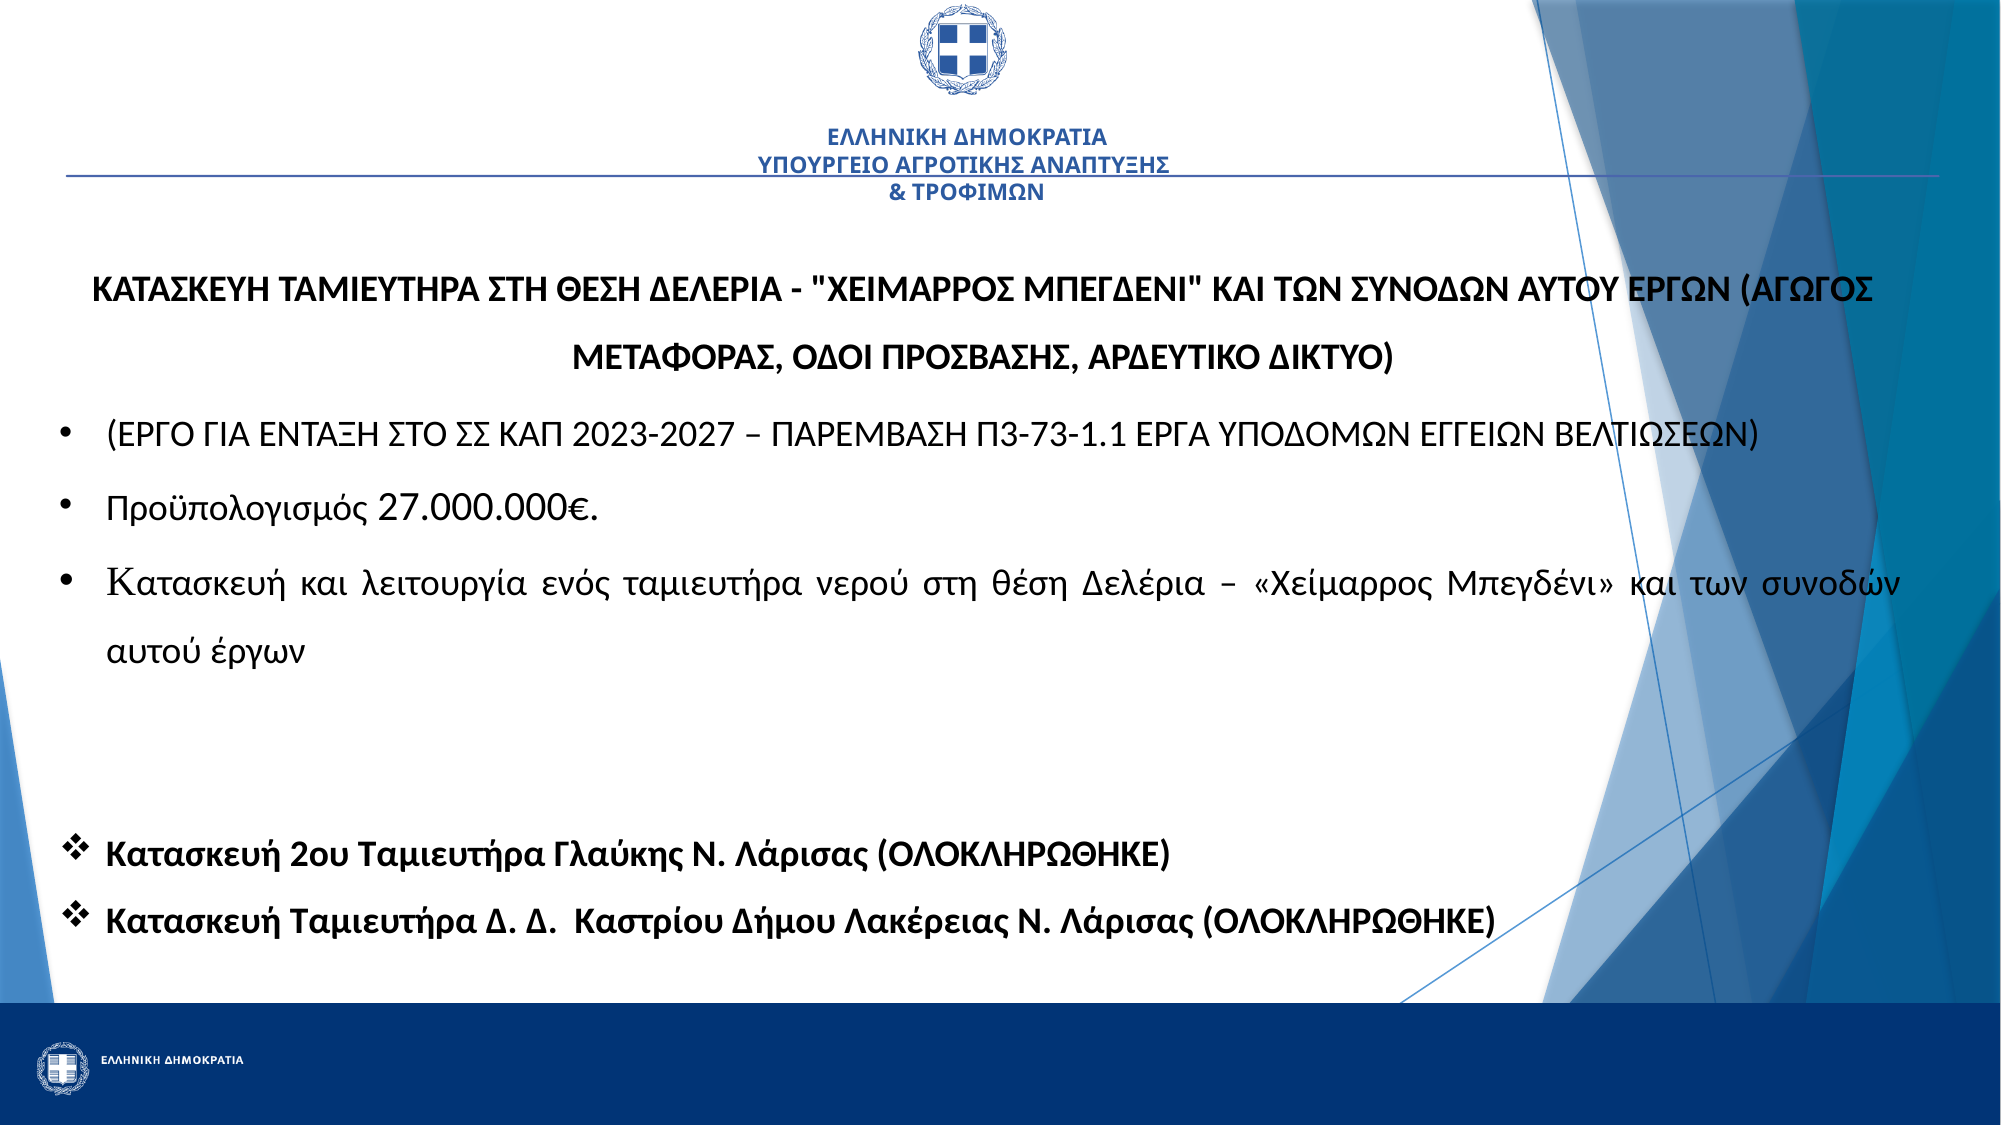

ΕΛΛΗΝΙΚΗ ΔΗΜΟΚΡΑΤΙΑ
ΥΠΟΥΡΓΕΙΟ ΑΓΡΟΤΙΚΗΣ ΑΝΑΠΤΥΞΗΣ
& ΤΡΟΦΙΜΩΝ
ΚΑΤΑΣΚΕΥΗ ΤΑΜΙΕΥΤΗΡΑ ΣΤΗ ΘΕΣΗ ΔΕΛΕΡΙΑ - "ΧΕΙΜΑΡΡΟΣ ΜΠΕΓΔΕΝΙ" ΚΑΙ ΤΩΝ ΣΥΝΟΔΩΝ ΑΥΤΟΥ ΕΡΓΩΝ (ΑΓΩΓΟΣ ΜΕΤΑΦΟΡΑΣ, ΟΔΟΙ ΠΡΟΣΒΑΣΗΣ, ΑΡΔΕΥΤΙΚΟ ΔΙΚΤΥΟ)
(ΕΡΓΟ ΓΙΑ ΕΝΤΑΞΗ ΣΤΟ ΣΣ ΚΑΠ 2023-2027 – ΠΑΡΕΜΒΑΣΗ Π3-73-1.1 ΕΡΓΑ ΥΠΟΔΟΜΩΝ ΕΓΓΕΙΩΝ ΒΕΛΤΙΩΣΕΩΝ)
Προϋπολογισμός 27.000.000€.
Κατασκευή και λειτουργία ενός ταμιευτήρα νερού στη θέση Δελέρια – «Χείμαρρος Μπεγδένι» και των συνοδών αυτού έργων
Κατασκευή 2ου Ταμιευτήρα Γλαύκης Ν. Λάρισας (ΟΛΟΚΛΗΡΩΘΗΚΕ)
Κατασκευή Ταμιευτήρα Δ. Δ. Καστρίου Δήμου Λακέρειας Ν. Λάρισας (ΟΛΟΚΛΗΡΩΘΗΚΕ)